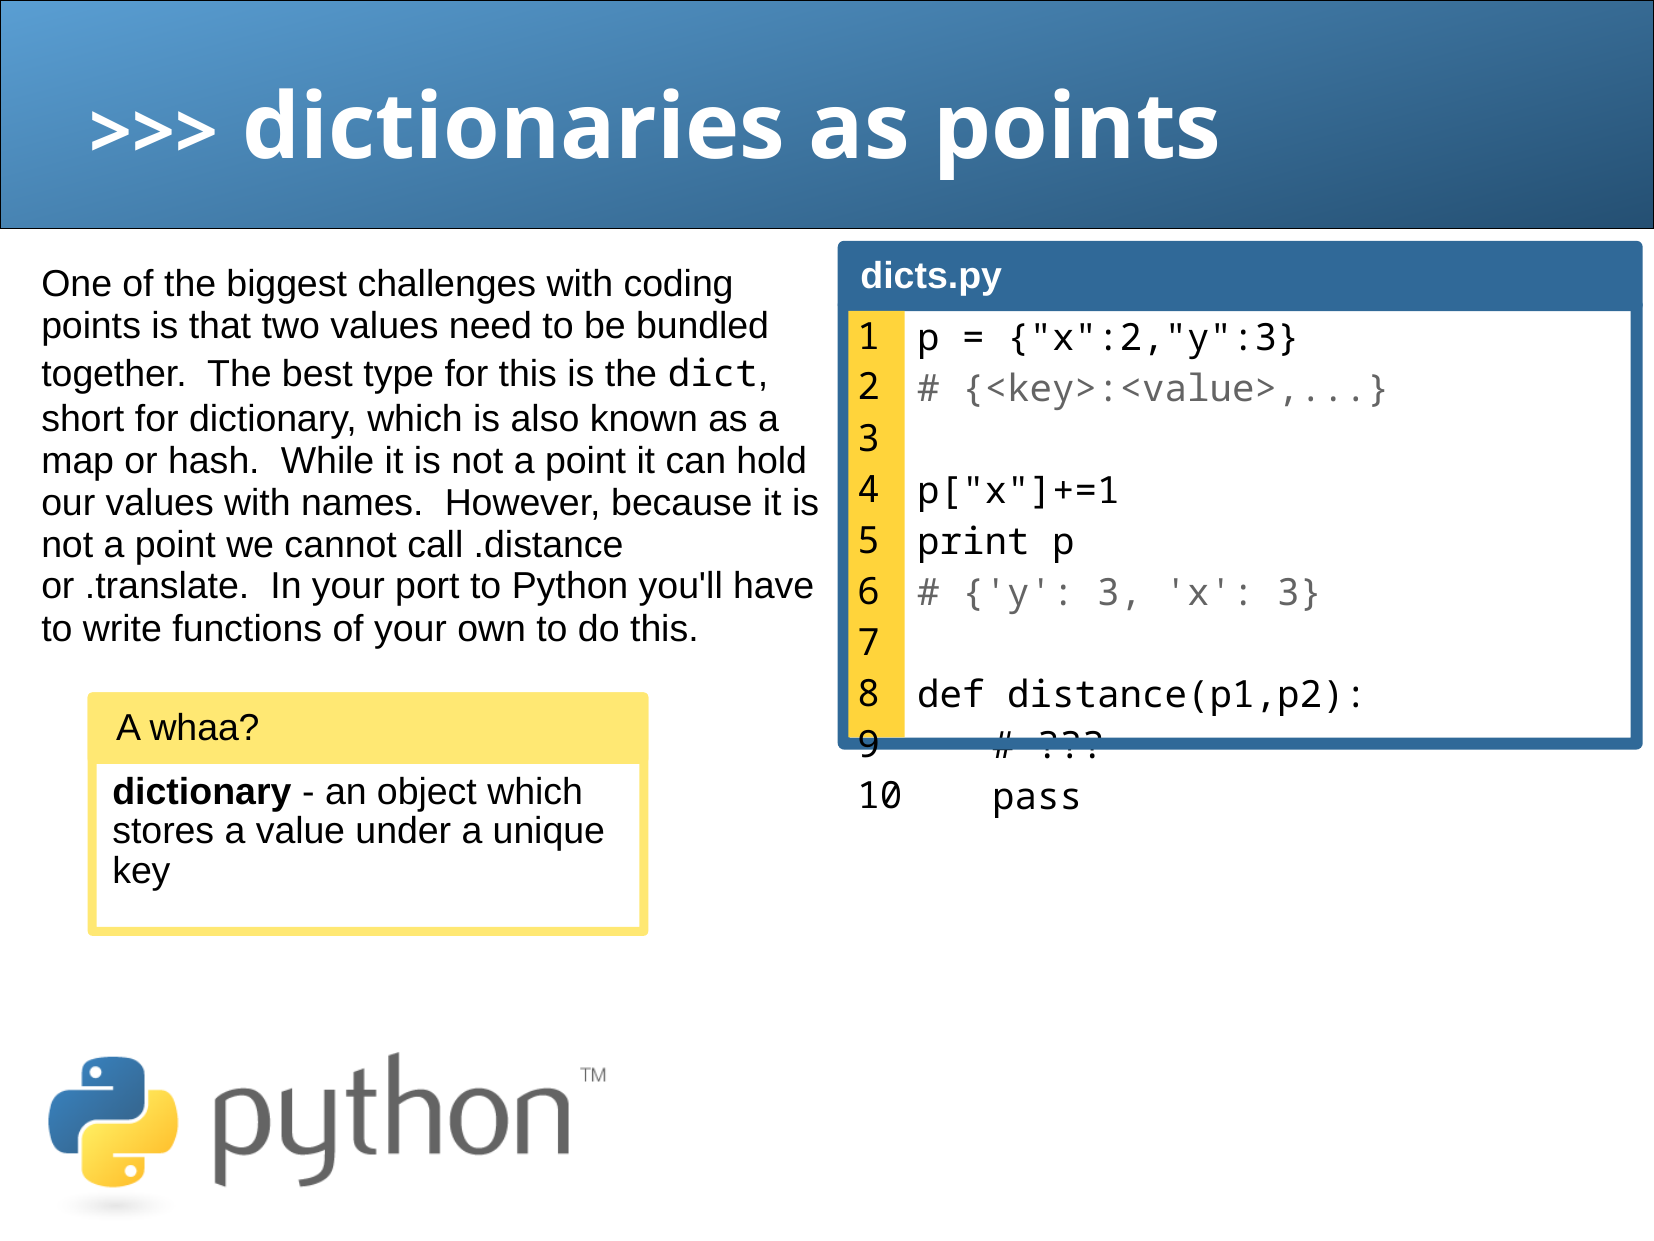

>>> dictionaries as points
dicts.py
1
2
3
4
5
6
7
8
9
10
p = {"x":2,"y":3}
# {<key>:<value>,...}
p["x"]+=1
print p
# {'y': 3, 'x': 3}
def distance(p1,p2):
	# ???
	pass
One of the biggest challenges with coding points is that two values need to be bundled together. The best type for this is the dict, short for dictionary, which is also known as a map or hash. While it is not a point it can hold our values with names. However, because it is not a point we cannot call .distance or .translate. In your port to Python you'll have to write functions of your own to do this.
A whaa?
dictionary - an object which stores a value under a unique key